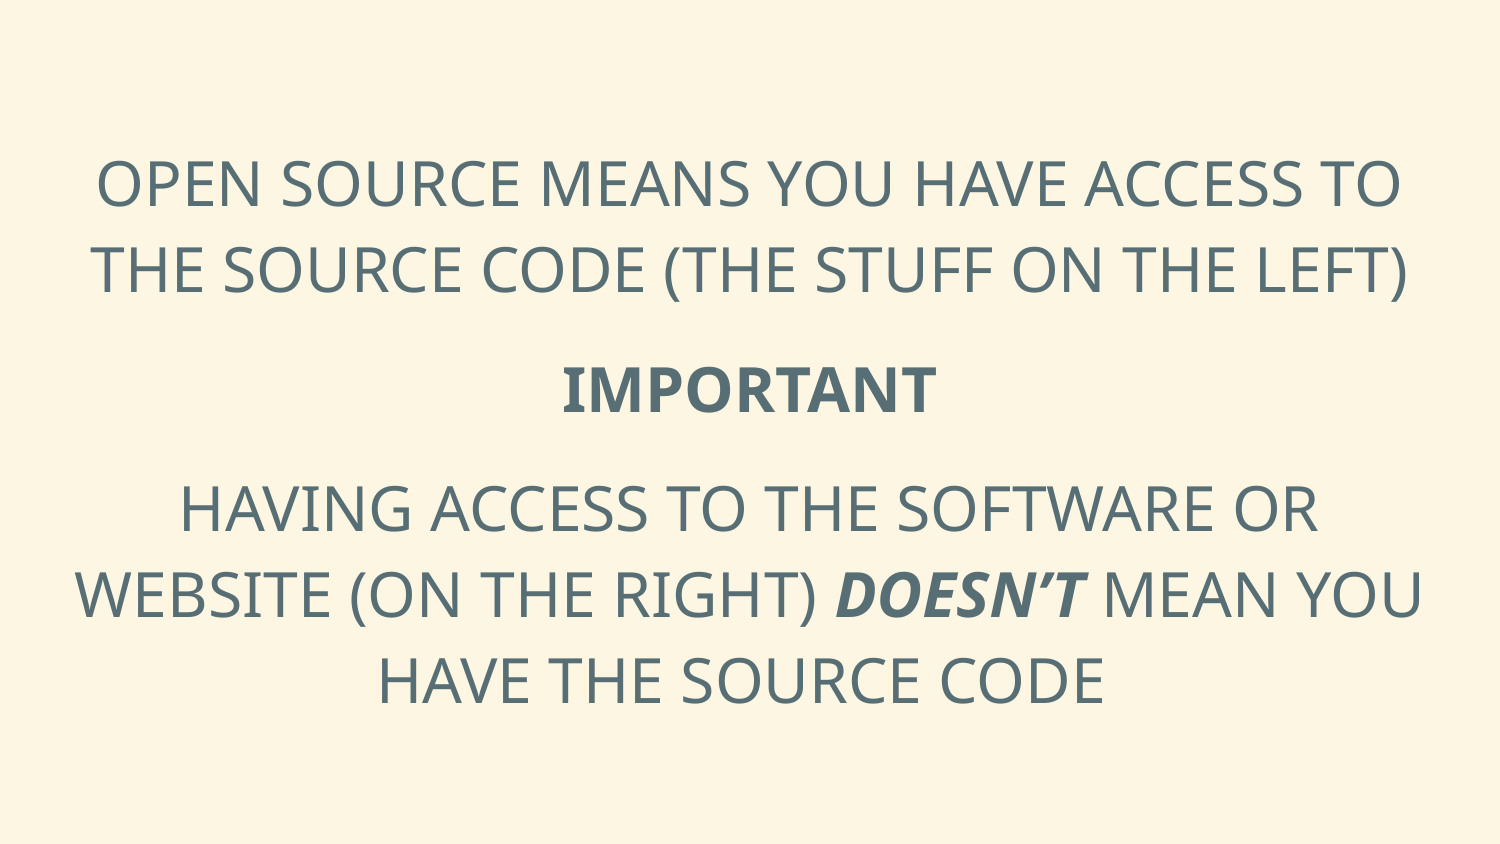

# OPEN SOURCE MEANS YOU HAVE ACCESS TO THE SOURCE CODE (THE STUFF ON THE LEFT)
IMPORTANT
HAVING ACCESS TO THE SOFTWARE OR WEBSITE (ON THE RIGHT) DOESN’T MEAN YOU HAVE THE SOURCE CODE